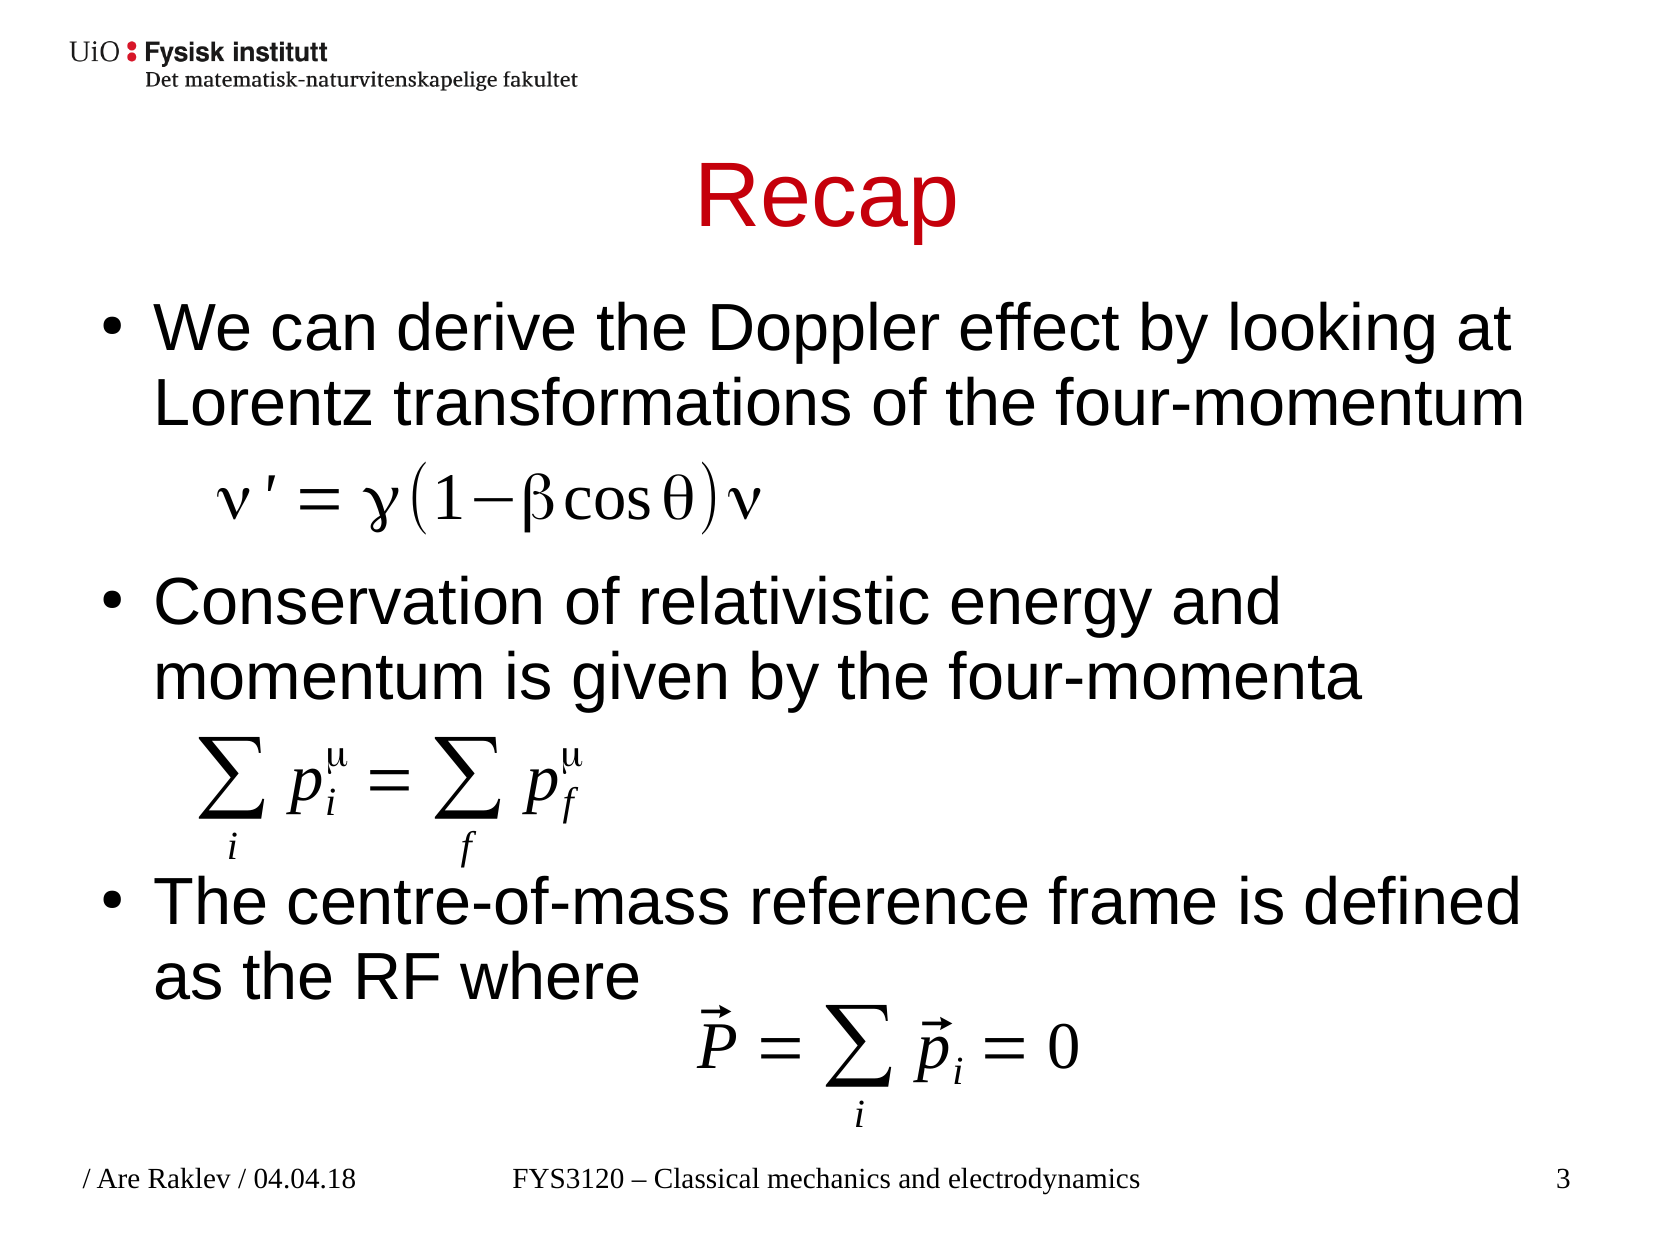

# Recap
We can derive the Doppler effect by looking at Lorentz transformations of the four-momentum
Conservation of relativistic energy and momentum is given by the four-momenta
The centre-of-mass reference frame is defined as the RF where
/ Are Raklev / 04.04.18
FYS3120 – Classical mechanics and electrodynamics
3